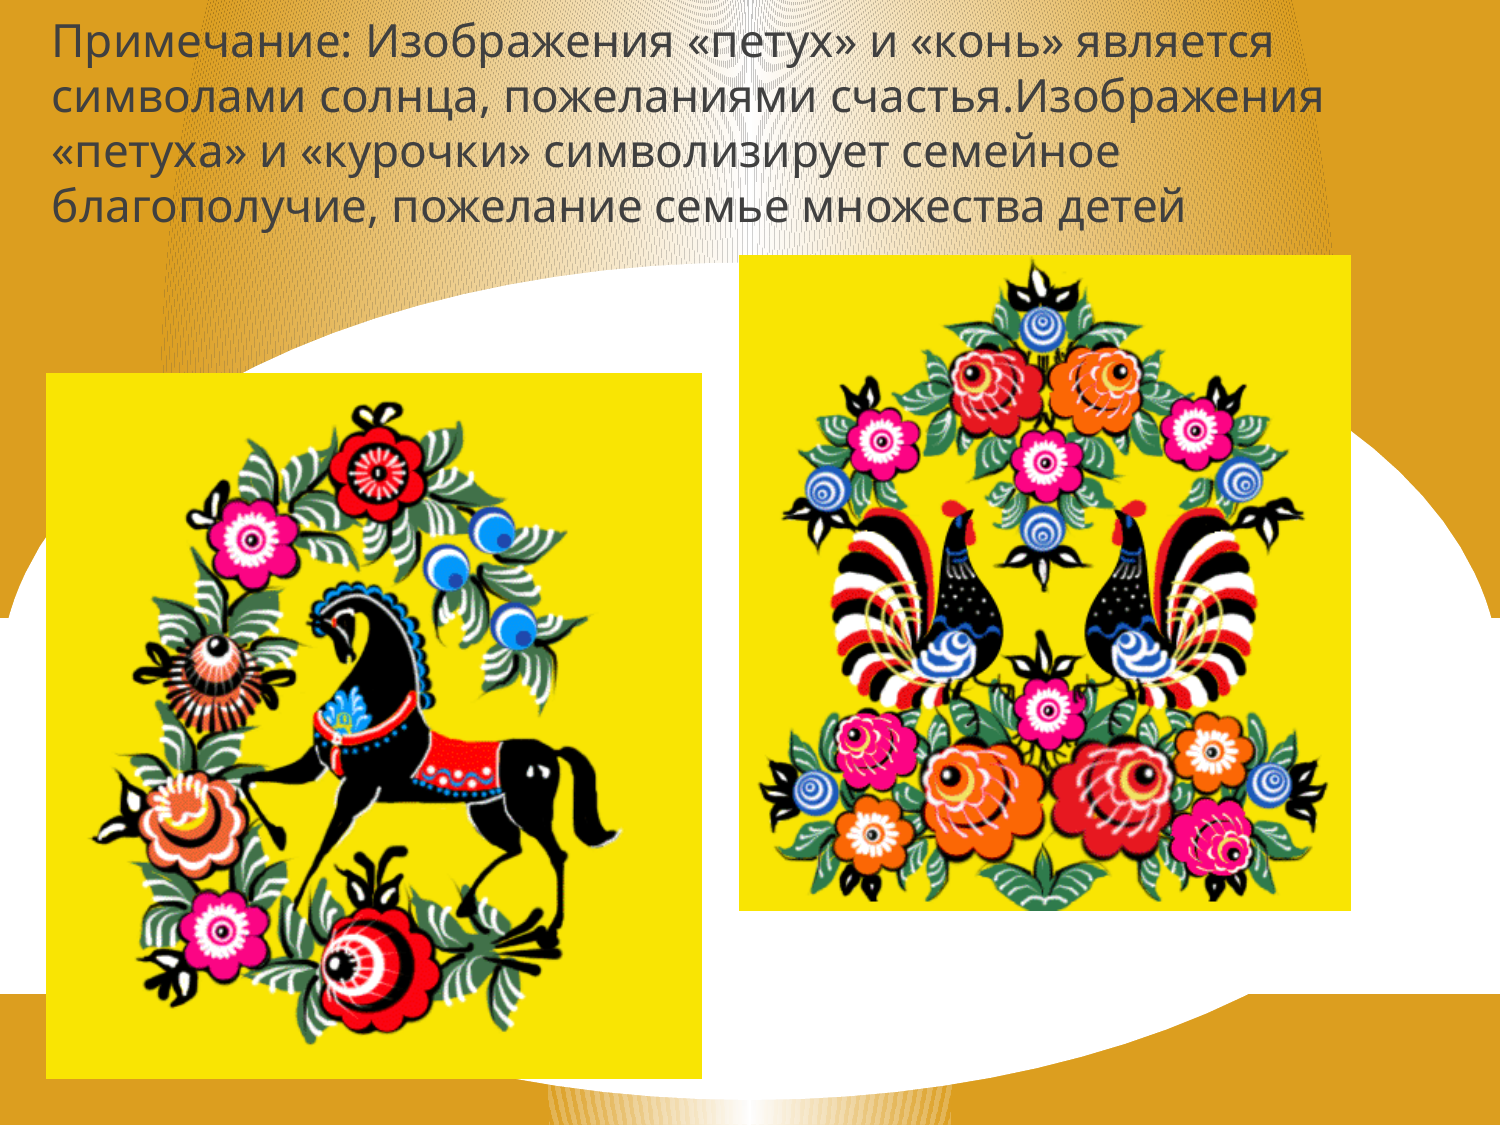

# Примечание: Изображения «петух» и «конь» является символами солнца, пожеланиями счастья.Изображения «петуха» и «курочки» символизирует семейное благополучие, пожелание семье множества детей